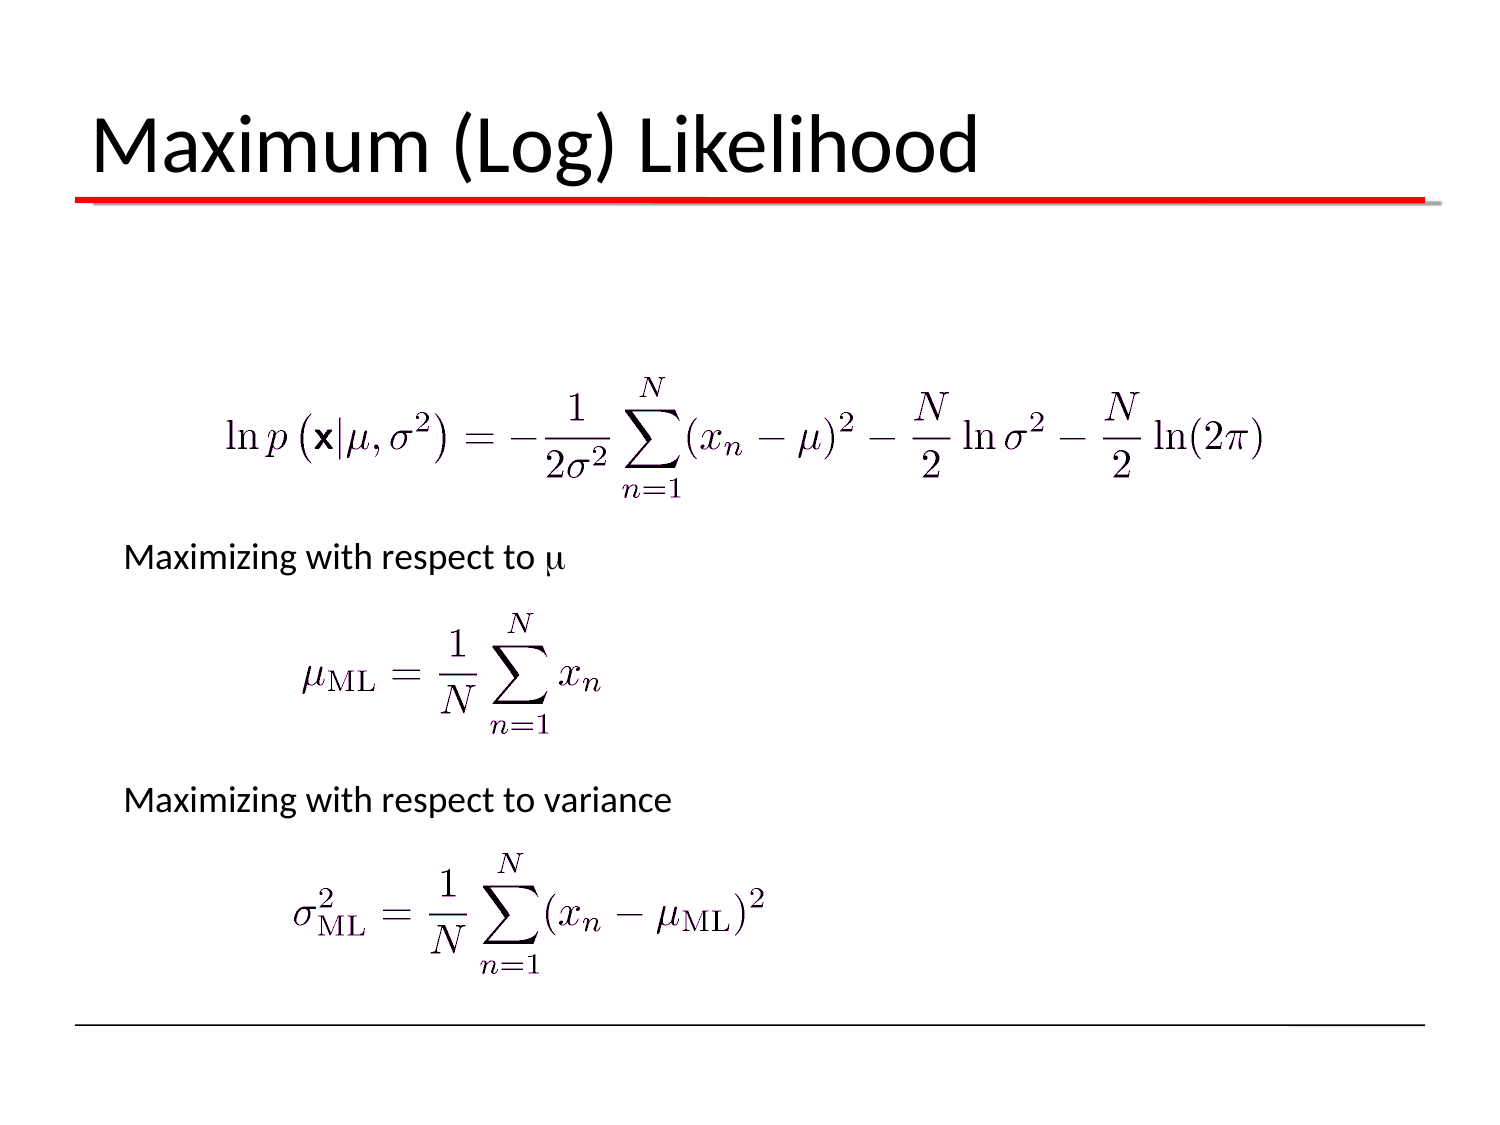

# Maximum (Log) Likelihood
Maximizing with respect to m
Maximizing with respect to variance